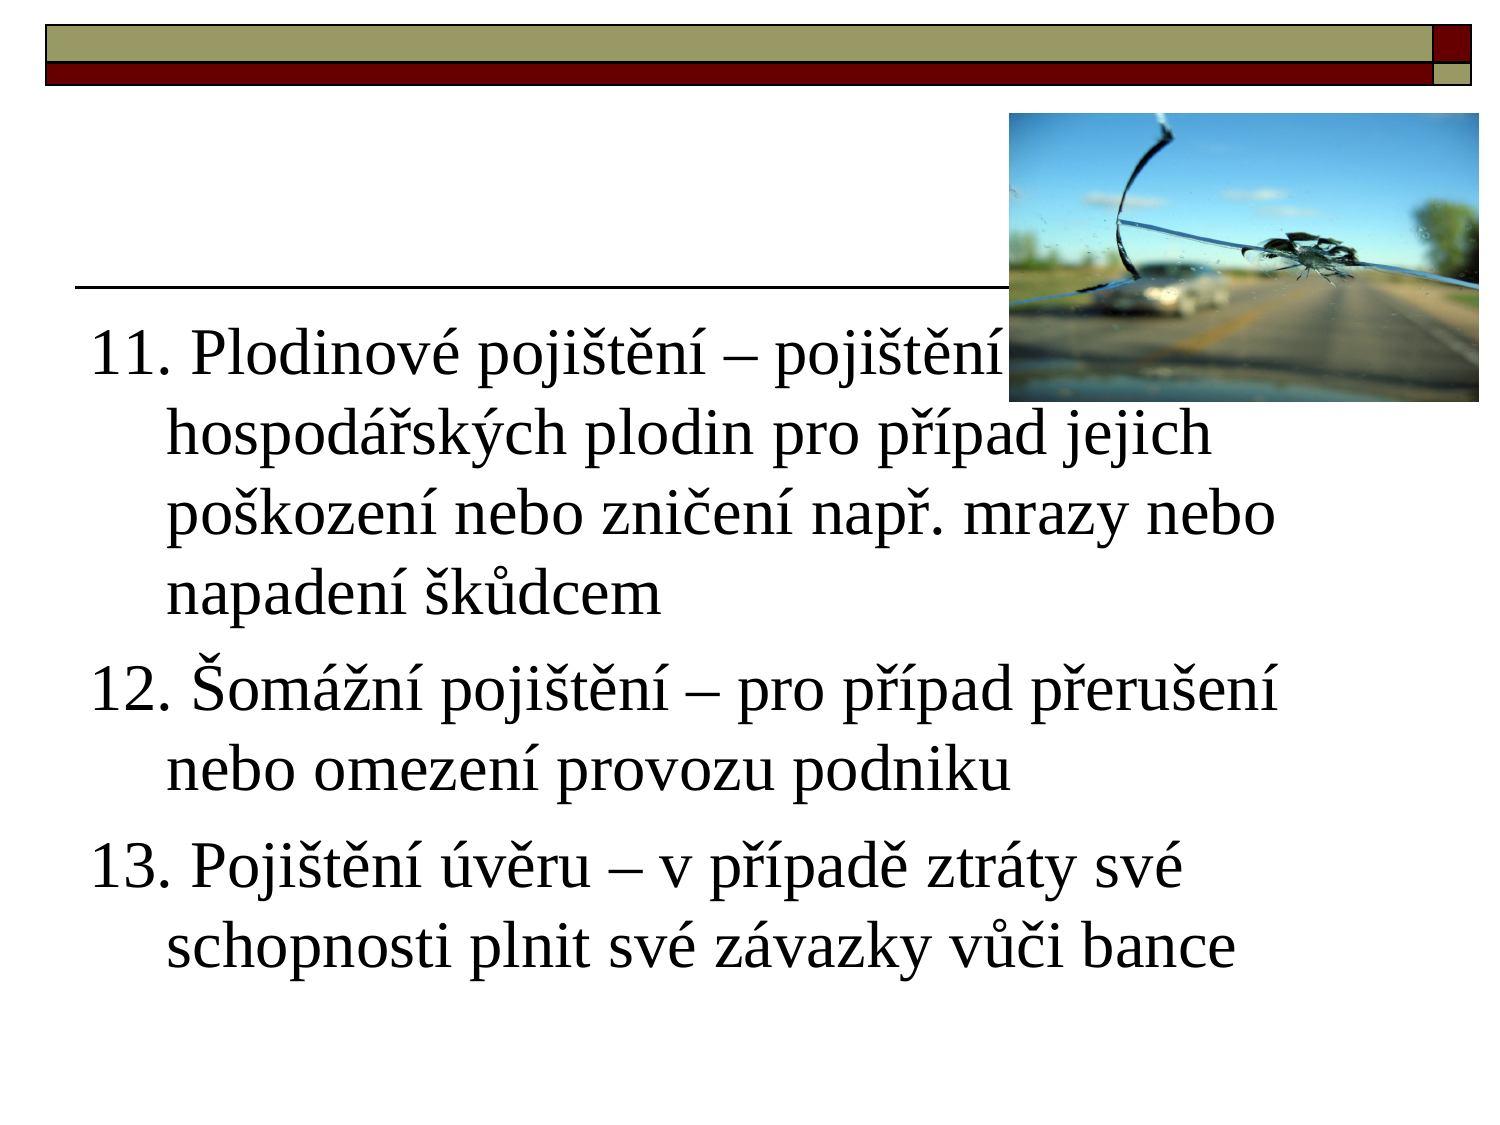

# 11. Plodinové pojištění – pojištění hospodářských plodin pro případ jejich poškození nebo zničení např. mrazy nebo napadení škůdcem
12. Šomážní pojištění – pro případ přerušení nebo omezení provozu podniku
13. Pojištění úvěru – v případě ztráty své schopnosti plnit své závazky vůči bance